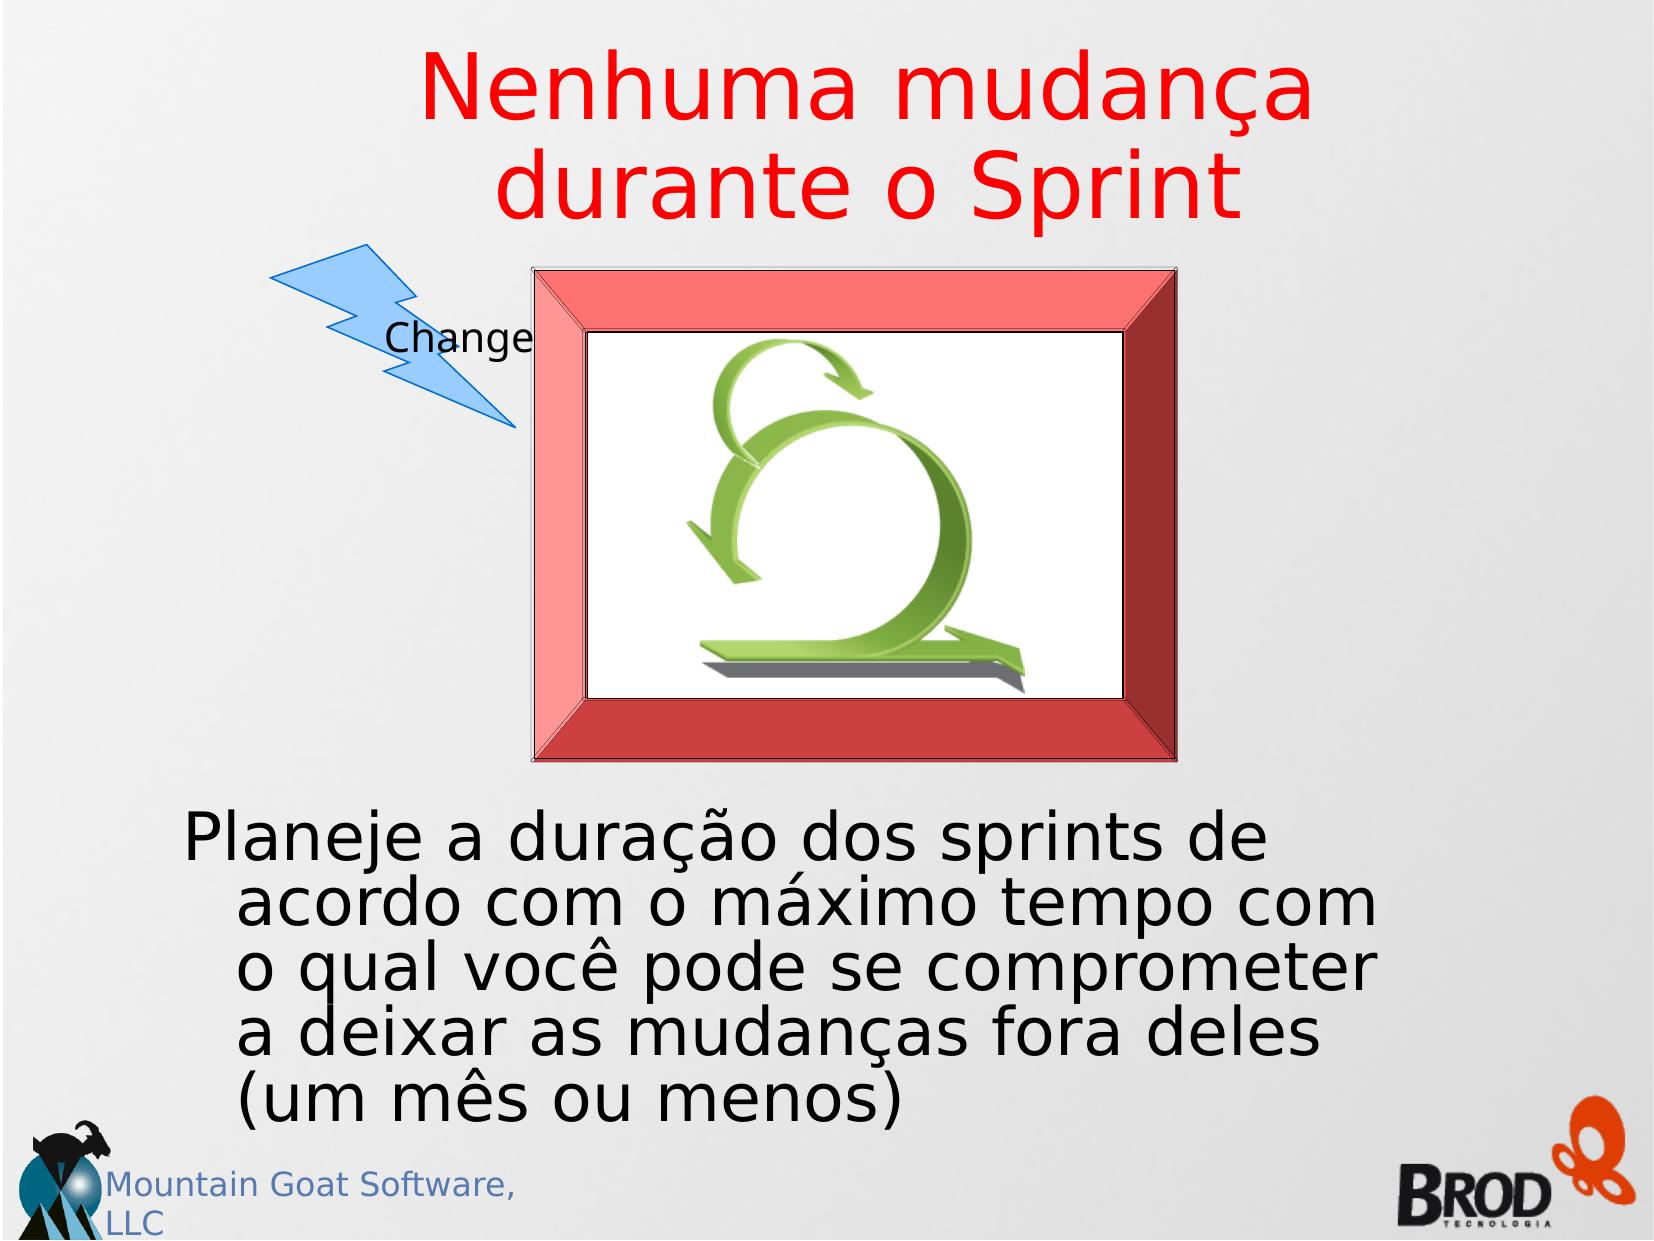

# Nenhuma mudança durante o Sprint
Change
Planeje a duração dos sprints de acordo com o máximo tempo com o qual você pode se comprometer a deixar as mudanças fora deles (um mês ou menos)